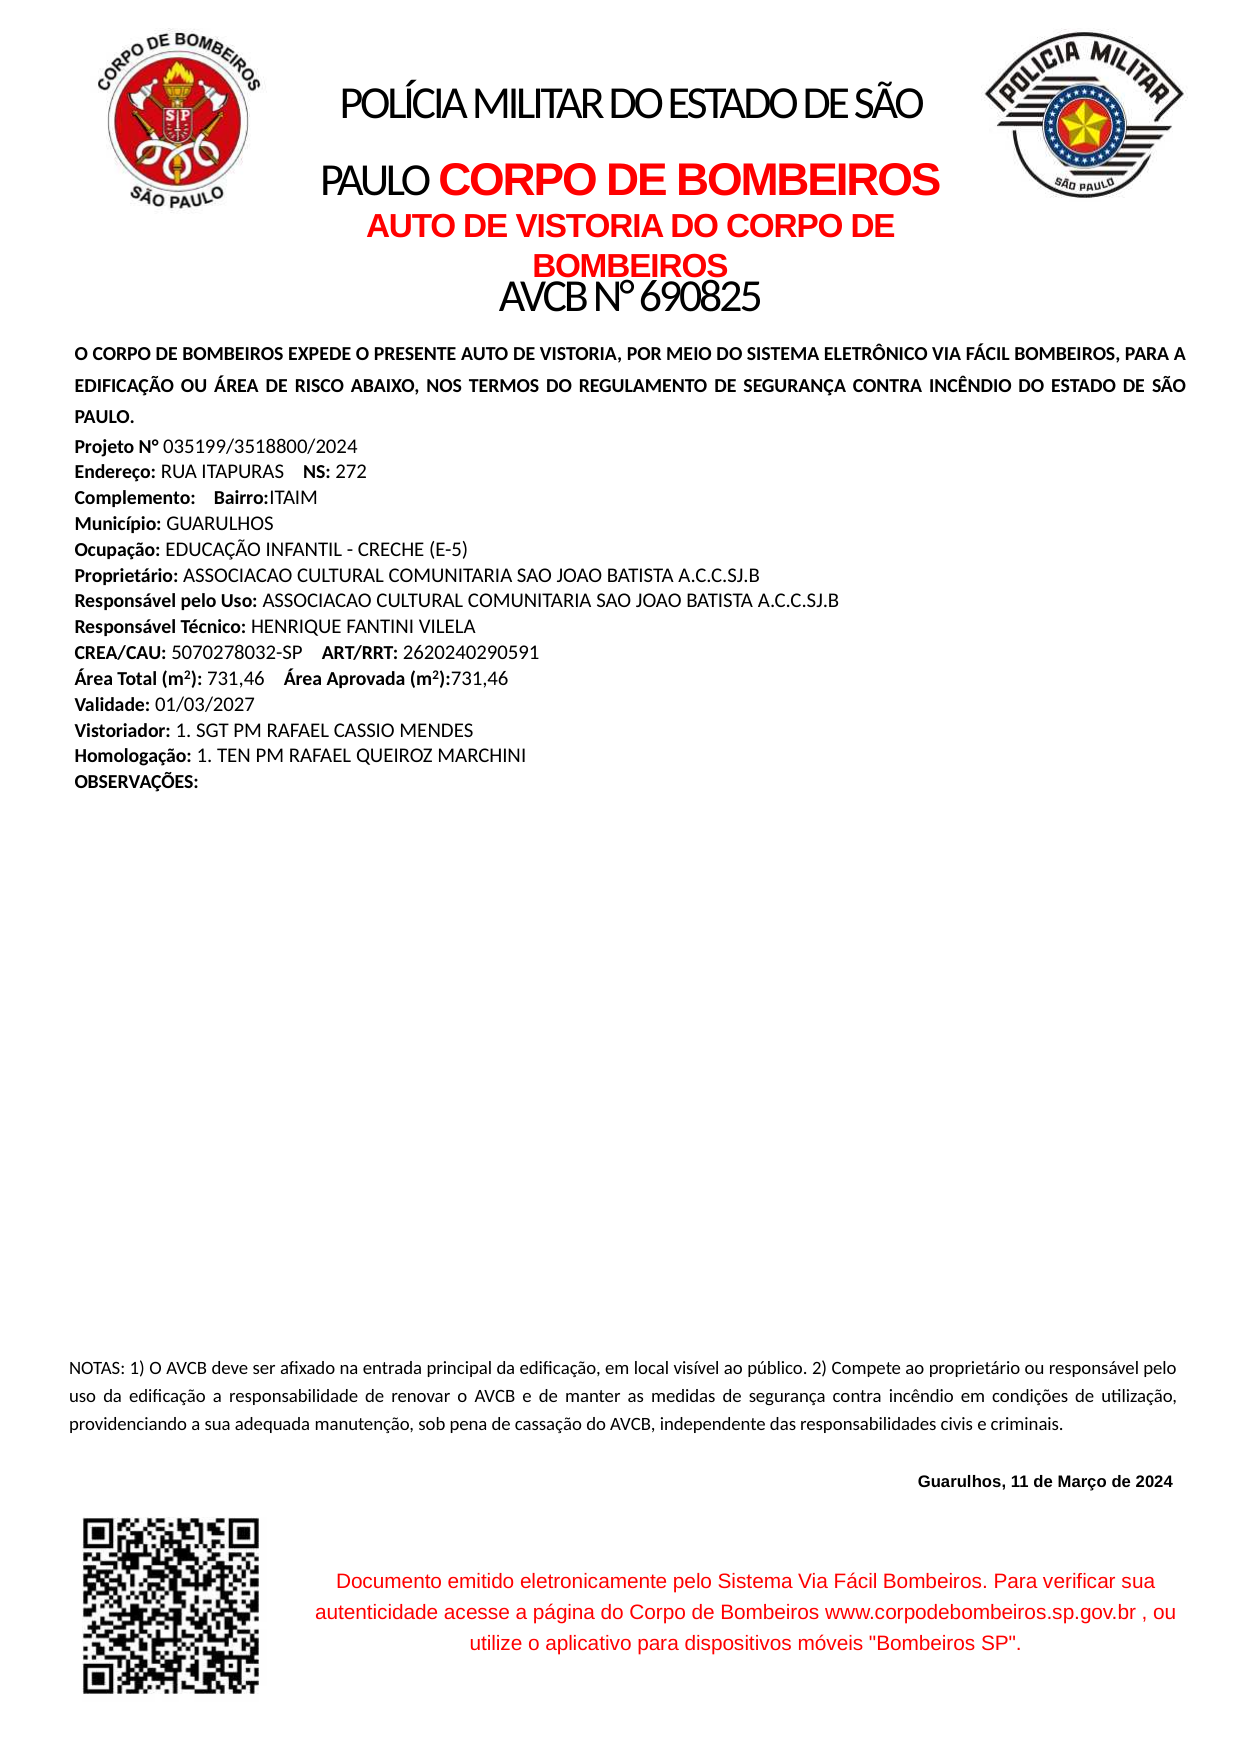

POLÍCIA MILITAR DO ESTADO DE SÃO PAULO CORPO DE BOMBEIROS
AUTO DE VISTORIA DO CORPO DE BOMBEIROS
AVCB N° 690825
O CORPO DE BOMBEIROS EXPEDE O PRESENTE AUTO DE VISTORIA, POR MEIO DO SISTEMA ELETRÔNICO VIA FÁCIL BOMBEIROS, PARA A EDIFICAÇÃO OU ÁREA DE RISCO ABAIXO, NOS TERMOS DO REGULAMENTO DE SEGURANÇA CONTRA INCÊNDIO DO ESTADO DE SÃO PAULO.
Projeto N° 035199/3518800/2024
Endereço: RUA ITAPURAS NS: 272
Complemento: Bairro:ITAIM
Município: GUARULHOS
Ocupação: EDUCAÇÃO INFANTIL - CRECHE (E-5)
Proprietário: ASSOCIACAO CULTURAL COMUNITARIA SAO JOAO BATISTA A.C.C.SJ.B
Responsável pelo Uso: ASSOCIACAO CULTURAL COMUNITARIA SAO JOAO BATISTA A.C.C.SJ.B
Responsável Técnico: HENRIQUE FANTINI VILELA
CREA/CAU: 5070278032-SP ART/RRT: 2620240290591
Área Total (m2): 731,46 Área Aprovada (m2):731,46
Validade: 01/03/2027
Vistoriador: 1. SGT PM RAFAEL CASSIO MENDES Homologação: 1. TEN PM RAFAEL QUEIROZ MARCHINI OBSERVAÇÕES:
NOTAS: 1) O AVCB deve ser afixado na entrada principal da edificação, em local visível ao público. 2) Compete ao proprietário ou responsável pelo uso da edificação a responsabilidade de renovar o AVCB e de manter as medidas de segurança contra incêndio em condições de utilização, providenciando a sua adequada manutenção, sob pena de cassação do AVCB, independente das responsabilidades civis e criminais.
Guarulhos, 11 de Março de 2024
Documento emitido eletronicamente pelo Sistema Via Fácil Bombeiros. Para verificar sua autenticidade acesse a página do Corpo de Bombeiros www.corpodebombeiros.sp.gov.br , ou utilize o aplicativo para dispositivos móveis "Bombeiros SP".